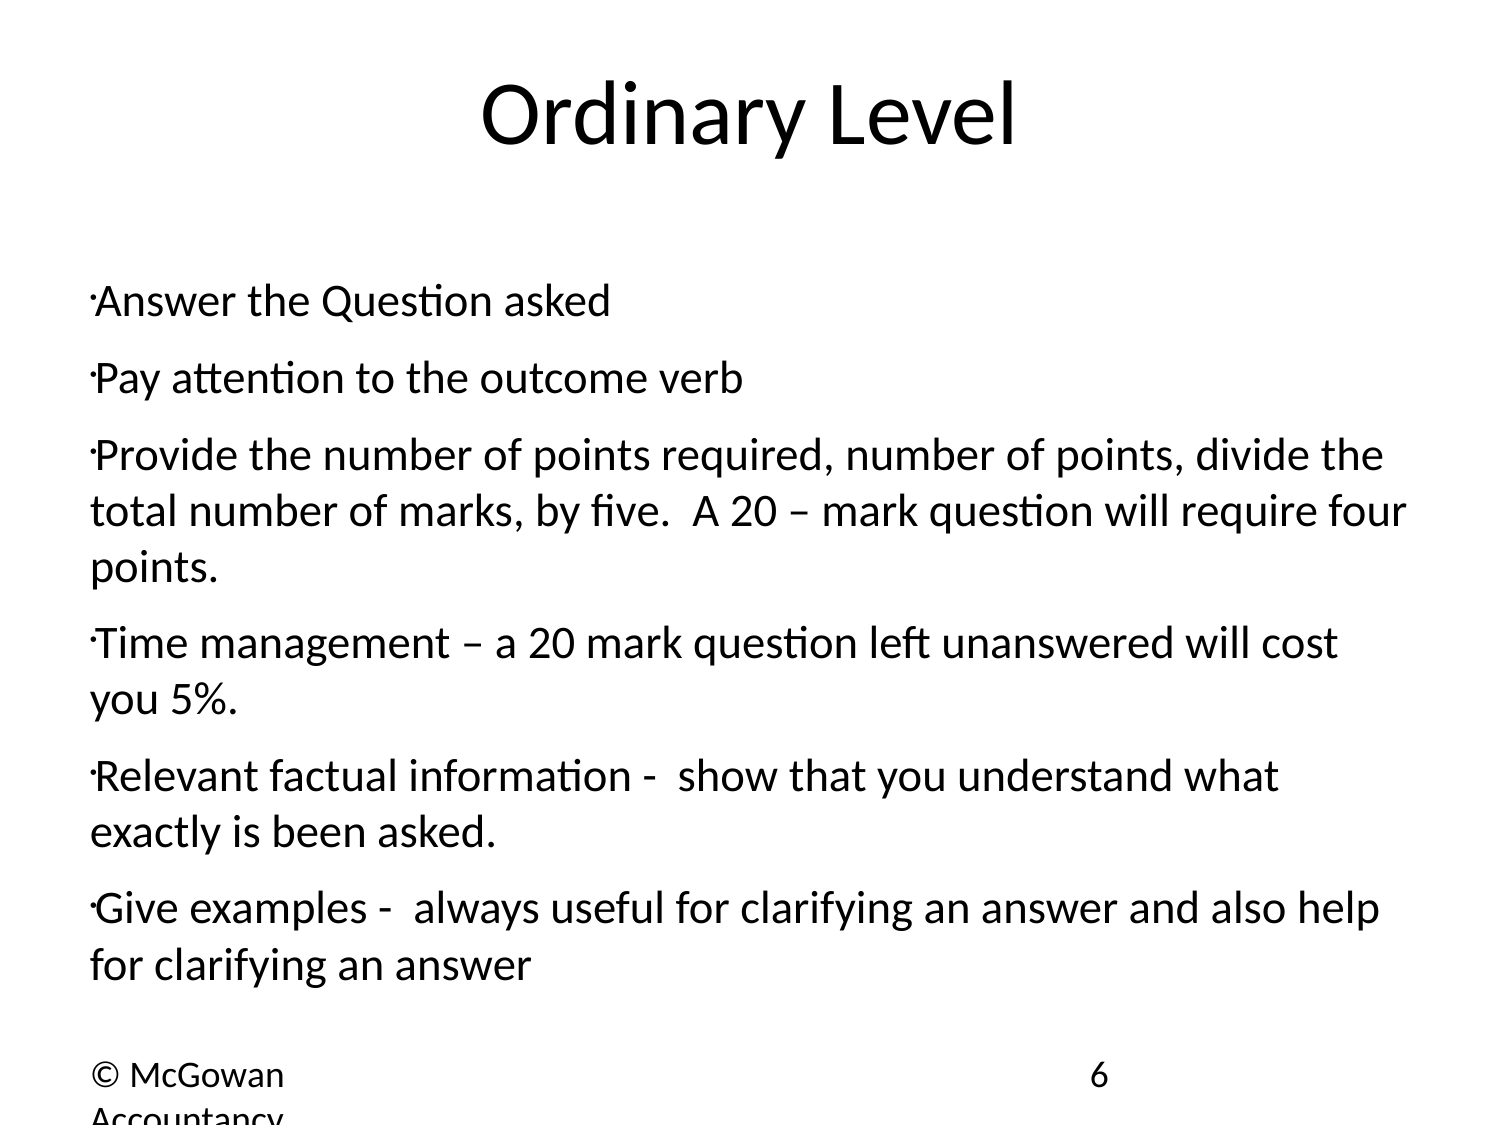

# Ordinary Level
Answer the Question asked
Pay attention to the outcome verb
Provide the number of points required, number of points, divide the total number of marks, by five. A 20 – mark question will require four points.
Time management – a 20 mark question left unanswered will cost you 5%.
Relevant factual information - show that you understand what exactly is been asked.
Give examples - always useful for clarifying an answer and also help for clarifying an answer
© McGowan Accountancy Services
6